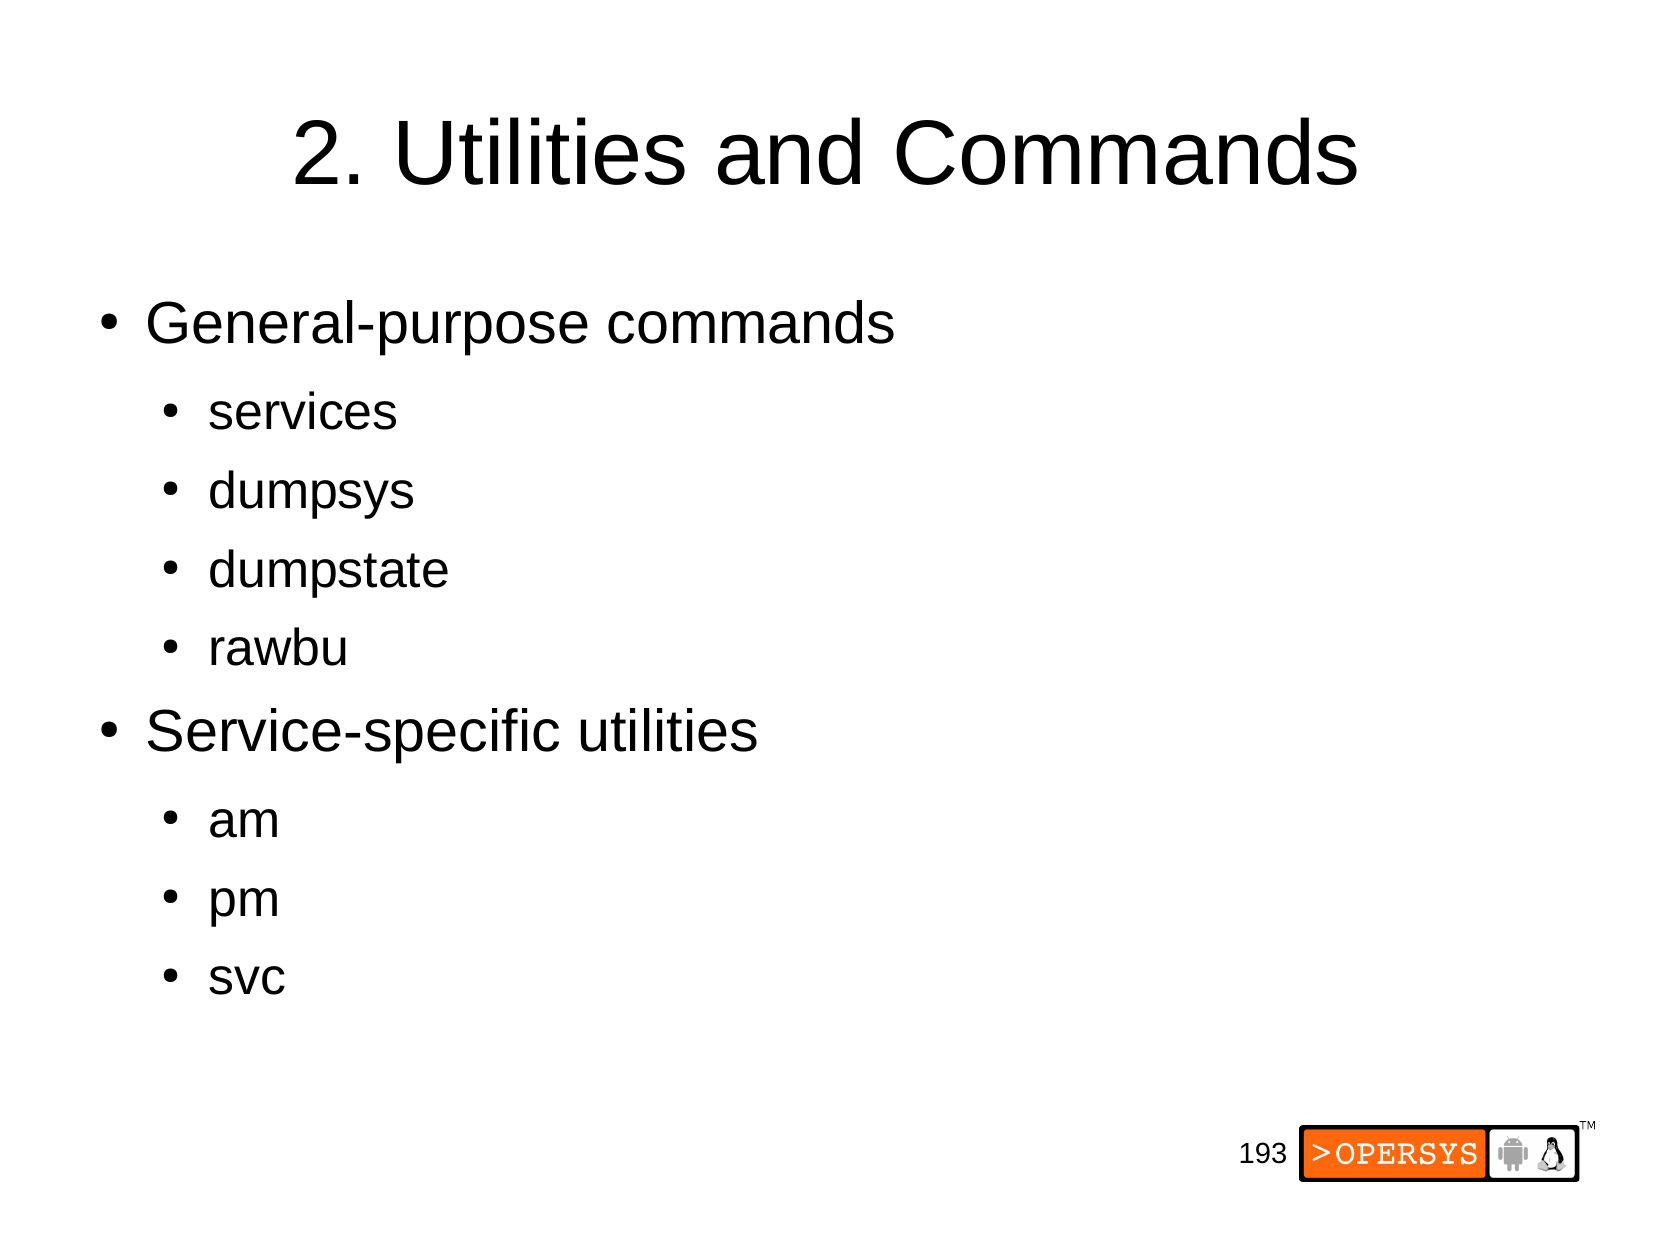

# 2. Utilities and Commands
General-purpose commands
services
dumpsys
dumpstate
rawbu
Service-specific utilities
am
pm
svc